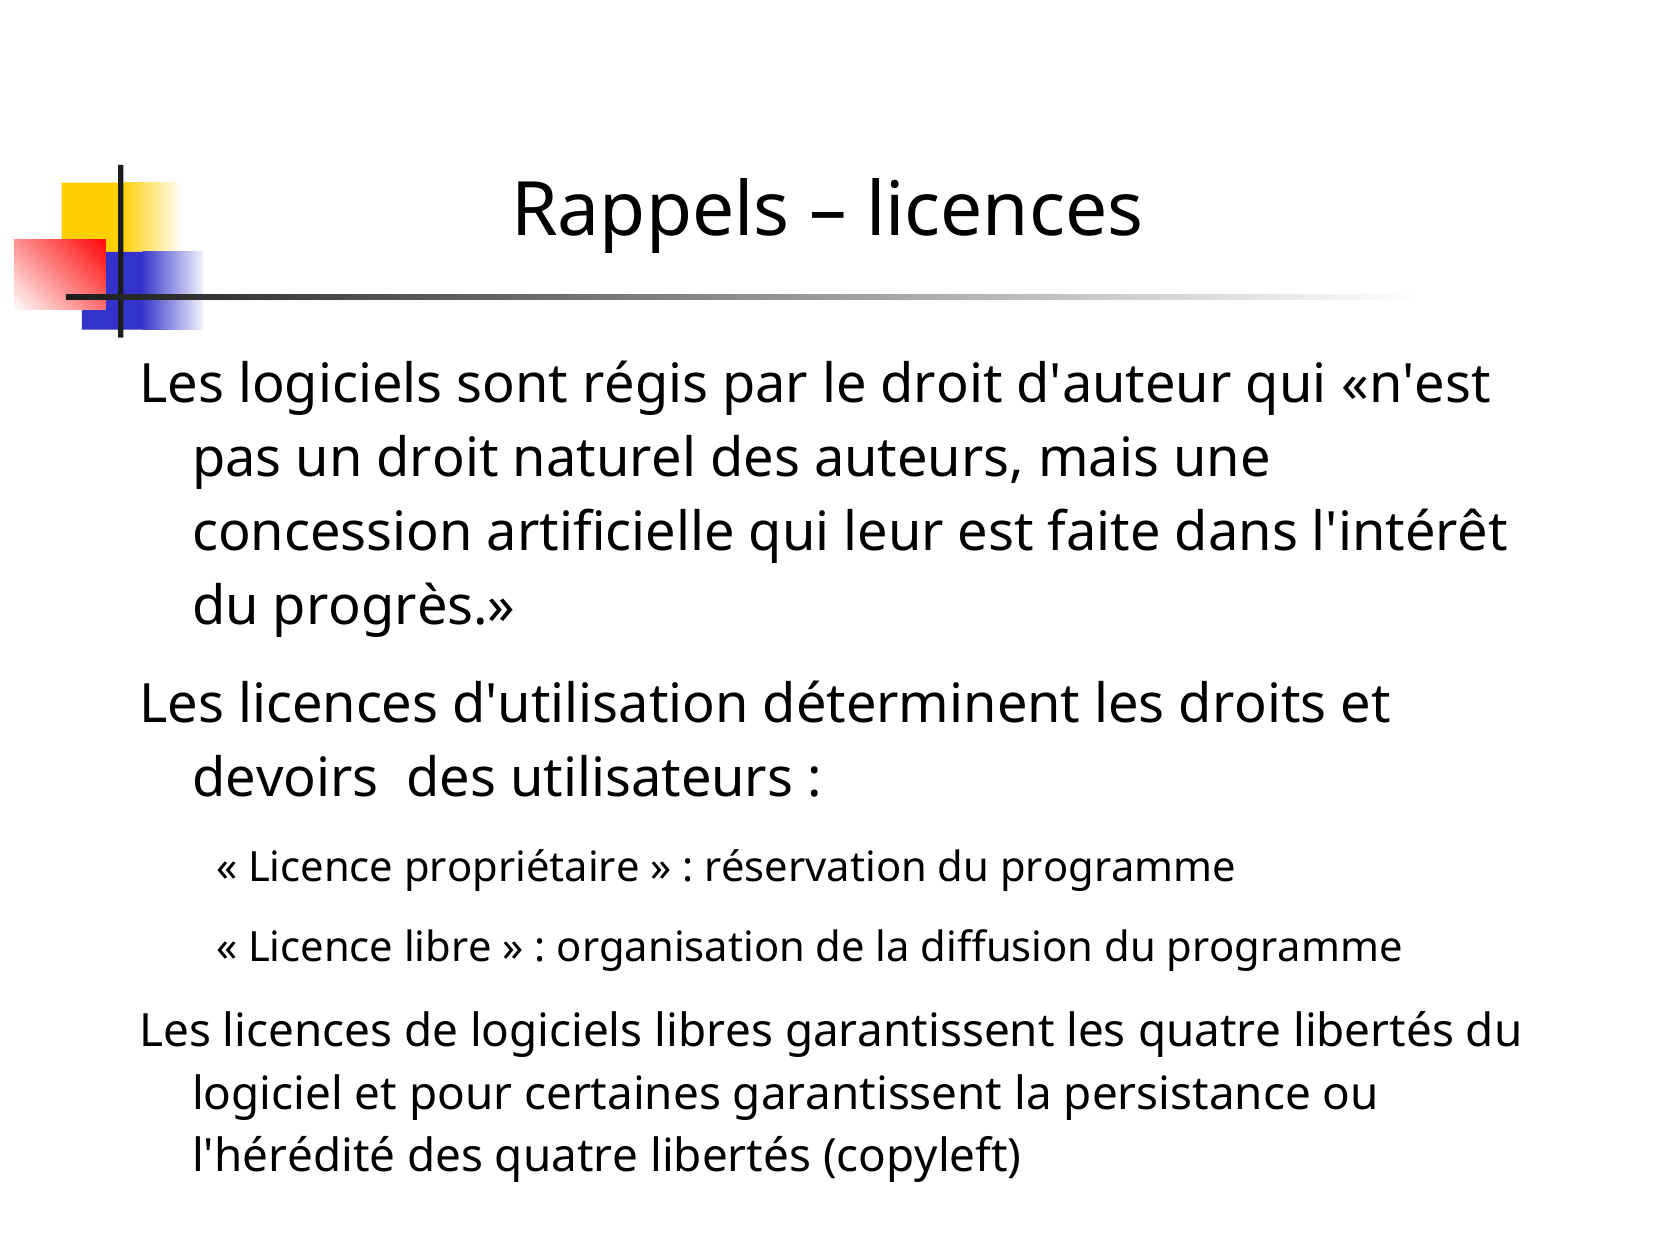

# Rappels – licences
Les logiciels sont régis par le droit d'auteur qui «n'est pas un droit naturel des auteurs, mais une concession artificielle qui leur est faite dans l'intérêt du progrès.»
Les licences d'utilisation déterminent les droits et devoirs des utilisateurs :
« Licence propriétaire » : réservation du programme
« Licence libre » : organisation de la diffusion du programme
Les licences de logiciels libres garantissent les quatre libertés du logiciel et pour certaines garantissent la persistance ou l'hérédité des quatre libertés (copyleft)